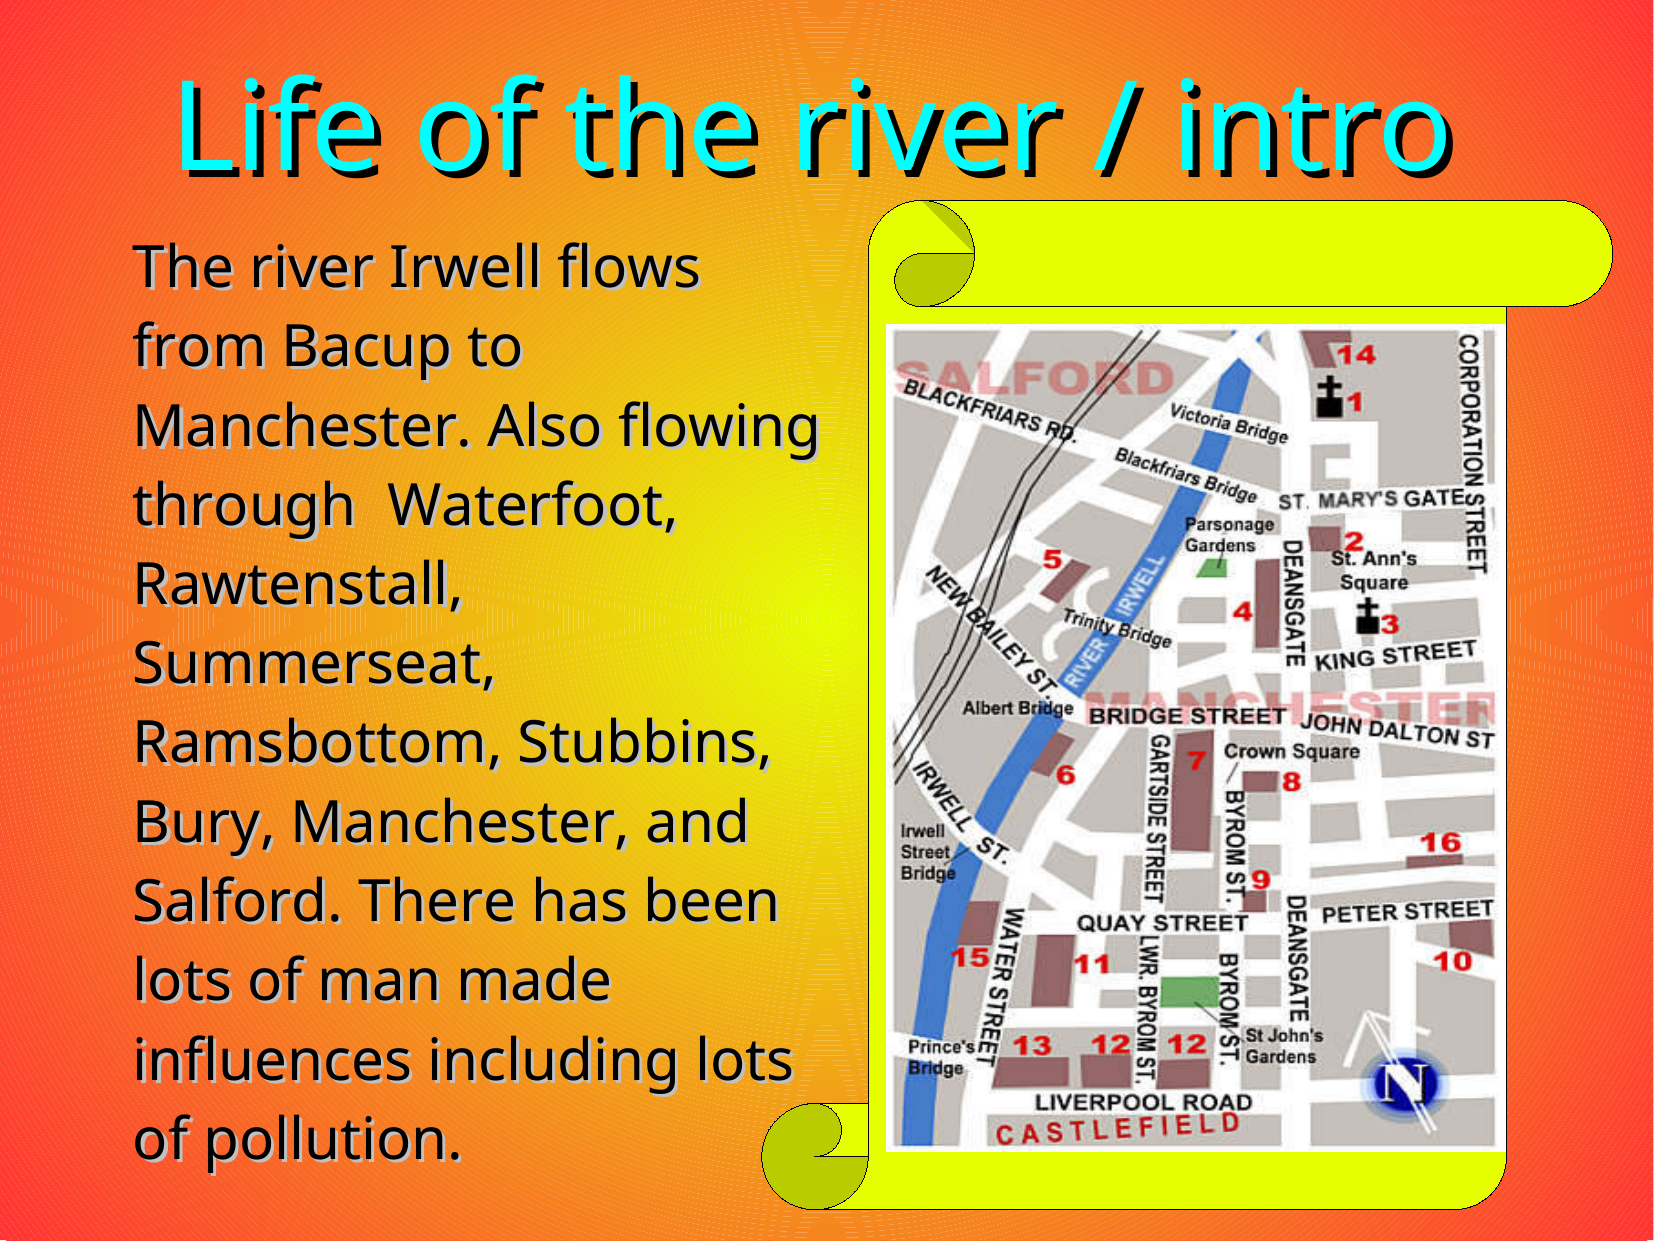

Life of the river / intro
The river Irwell flows from Bacup to Manchester. Also flowing through Waterfoot, Rawtenstall, Summerseat, Ramsbottom, Stubbins, Bury, Manchester, and Salford. There has been lots of man made influences including lots of pollution.